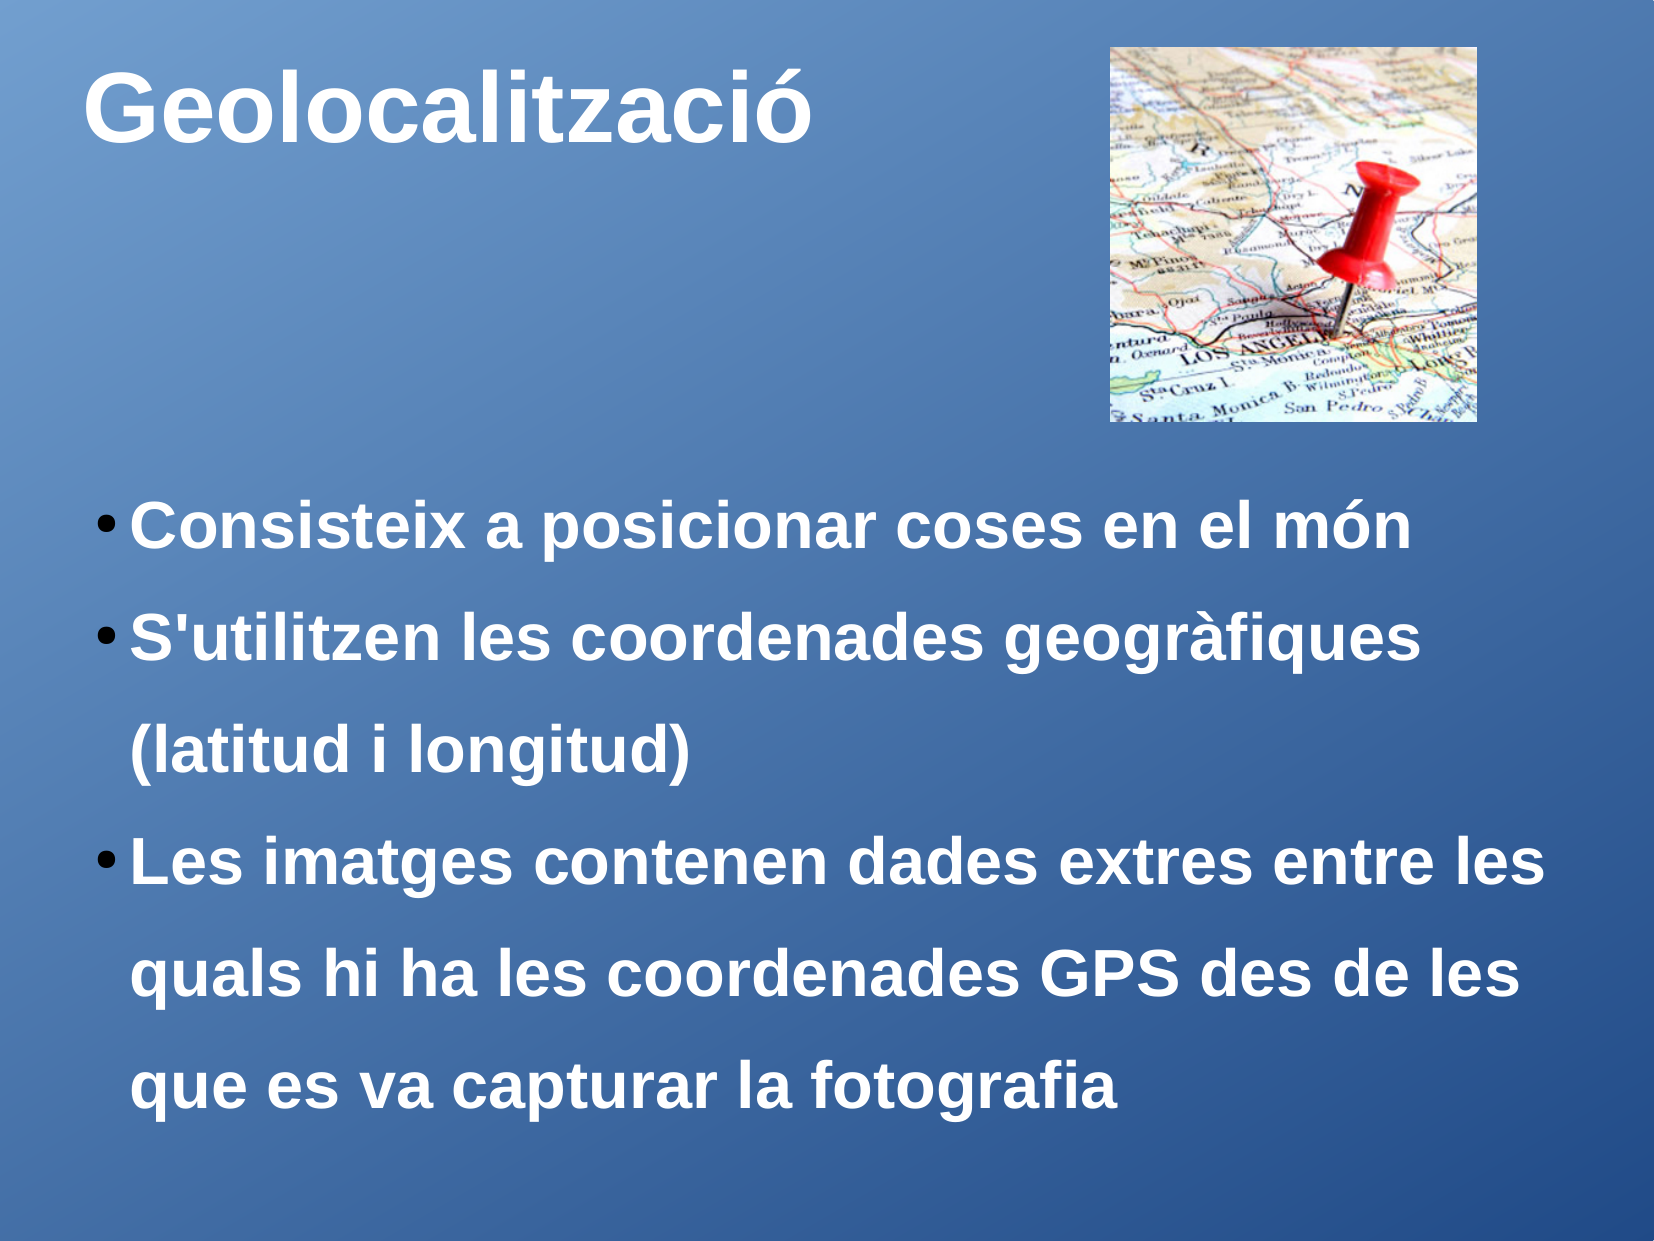

# Geolocalització
Consisteix a posicionar coses en el món
S'utilitzen les coordenades geogràfiques (latitud i longitud)
Les imatges contenen dades extres entre les quals hi ha les coordenades GPS des de les que es va capturar la fotografia